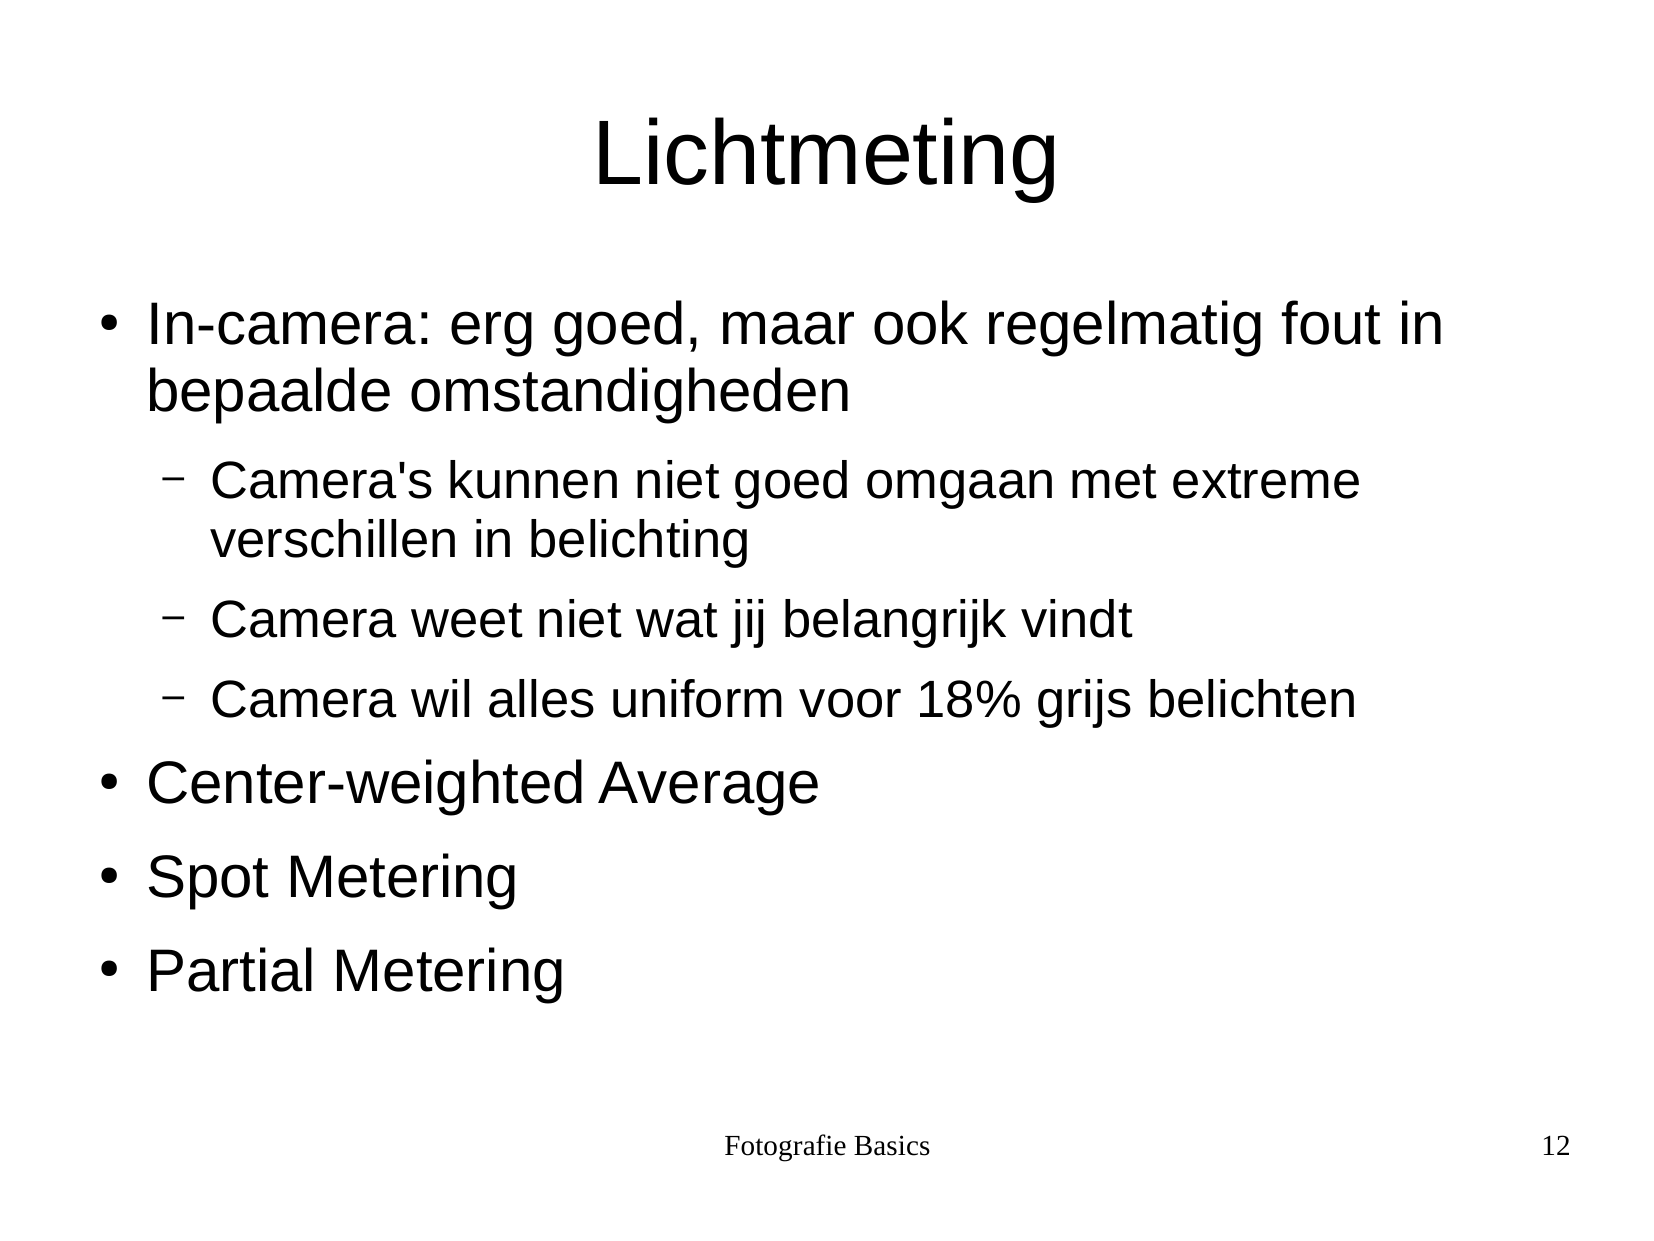

# Lichtmeting
In-camera: erg goed, maar ook regelmatig fout in bepaalde omstandigheden
Camera's kunnen niet goed omgaan met extreme verschillen in belichting
Camera weet niet wat jij belangrijk vindt
Camera wil alles uniform voor 18% grijs belichten
Center-weighted Average
Spot Metering
Partial Metering
Fotografie Basics
12